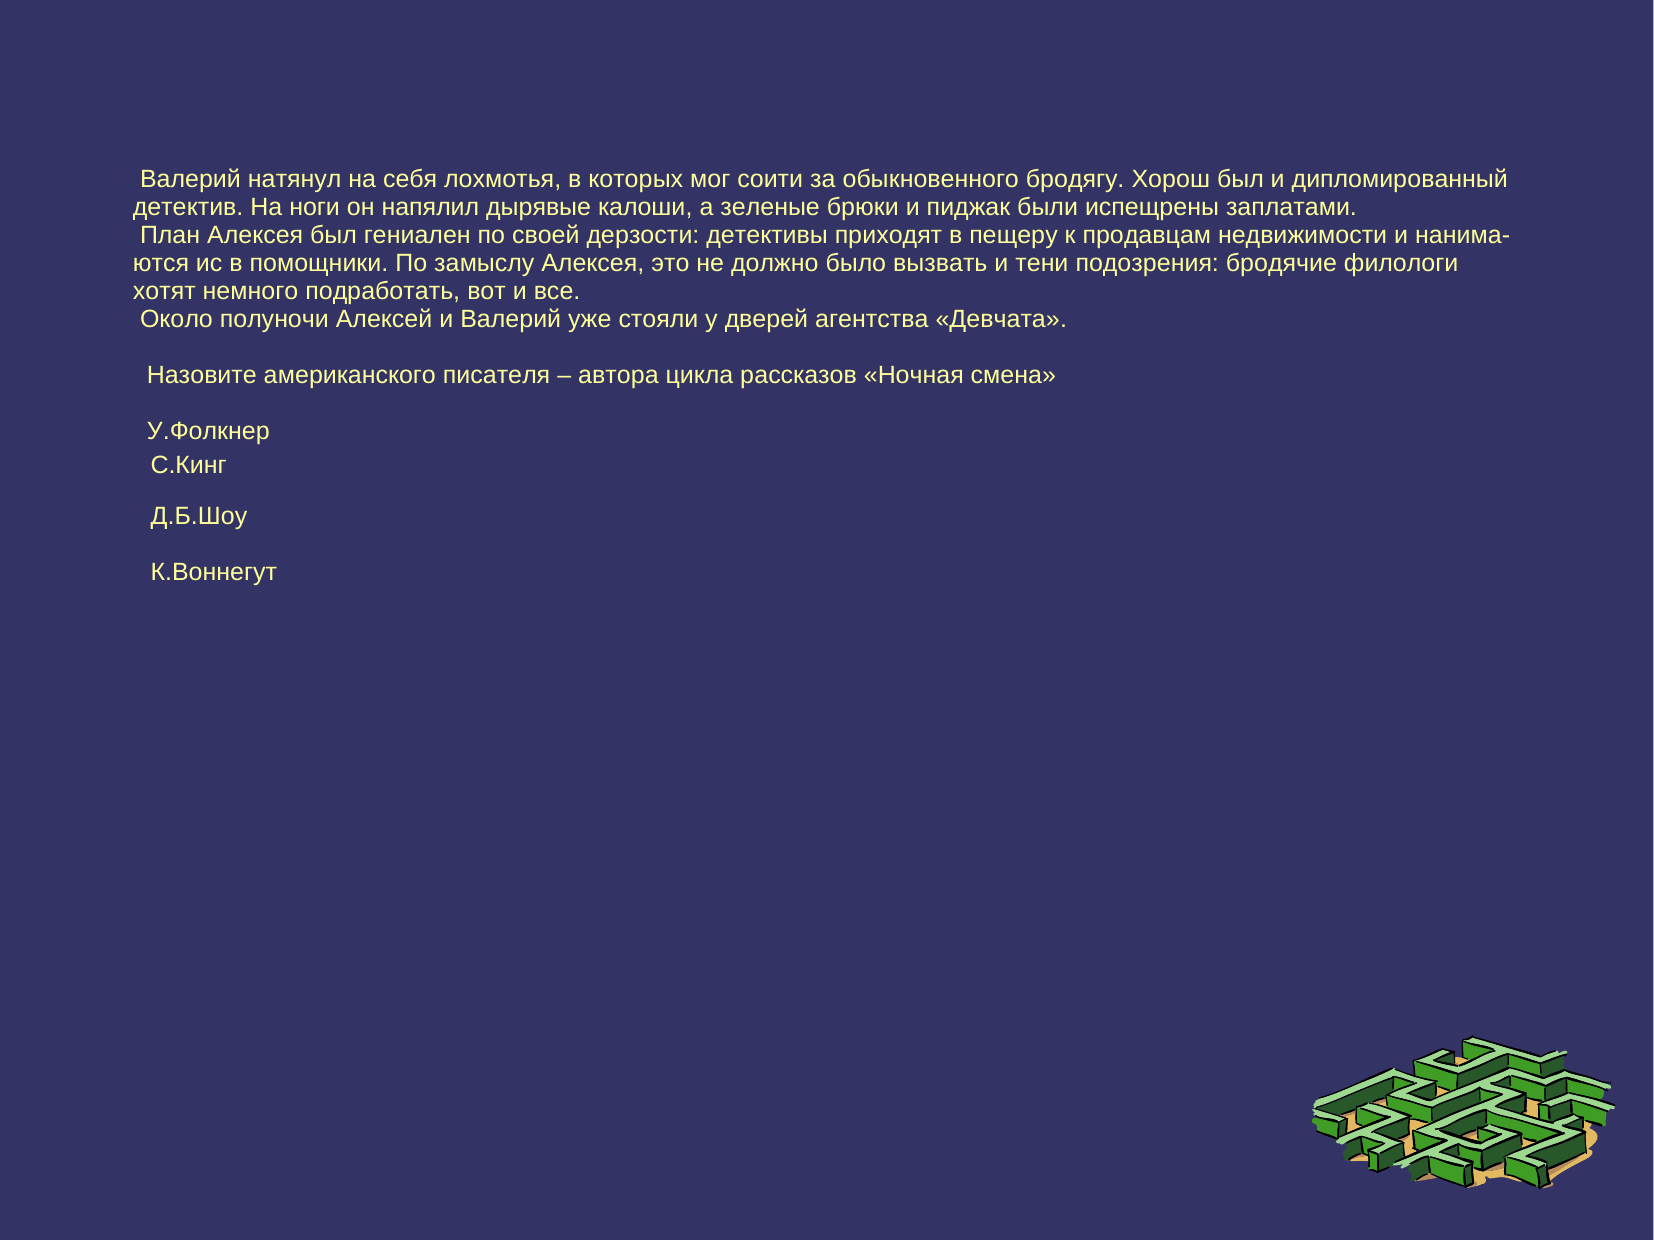

Валерий натянул на себя лохмотья, в которых мог соити за обыкновенного бродягу. Хорош был и дипломированный детектив. На ноги он напялил дырявые калоши, а зеленые брюки и пиджак были испещрены заплатами.
 План Алексея был гениален по своей дерзости: детективы приходят в пещеру к продавцам недвижимости и нанима-
ются ис в помощники. По замыслу Алексея, это не должно было вызвать и тени подозрения: бродячие филологи
хотят немного подработать, вот и все.
 Около полуночи Алексей и Валерий уже стояли у дверей агентства «Девчата».
 Назовите американского писателя – автора цикла рассказов «Ночная смена»
 У.Фолкнер
С.Кинг
Д.Б.Шоу
К.Воннегут